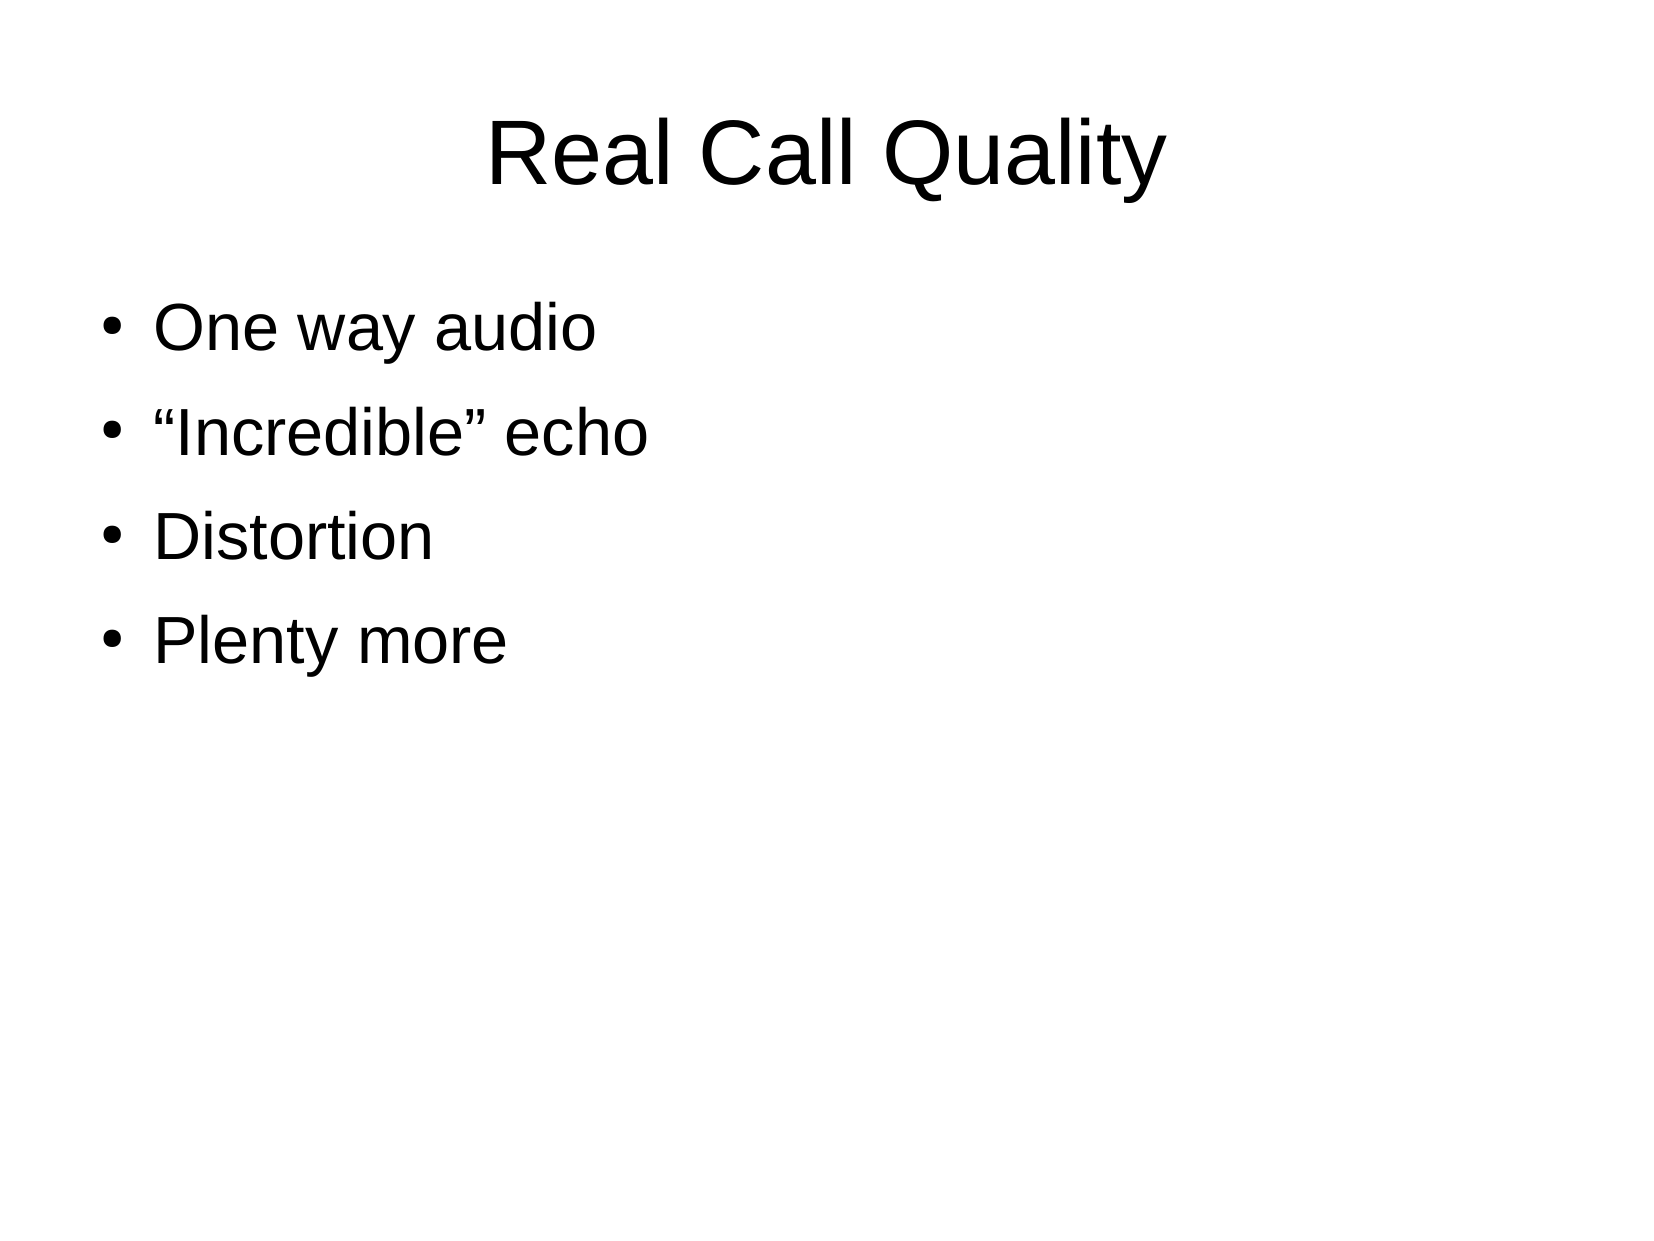

# Real Call Quality
One way audio
“Incredible” echo
Distortion
Plenty more